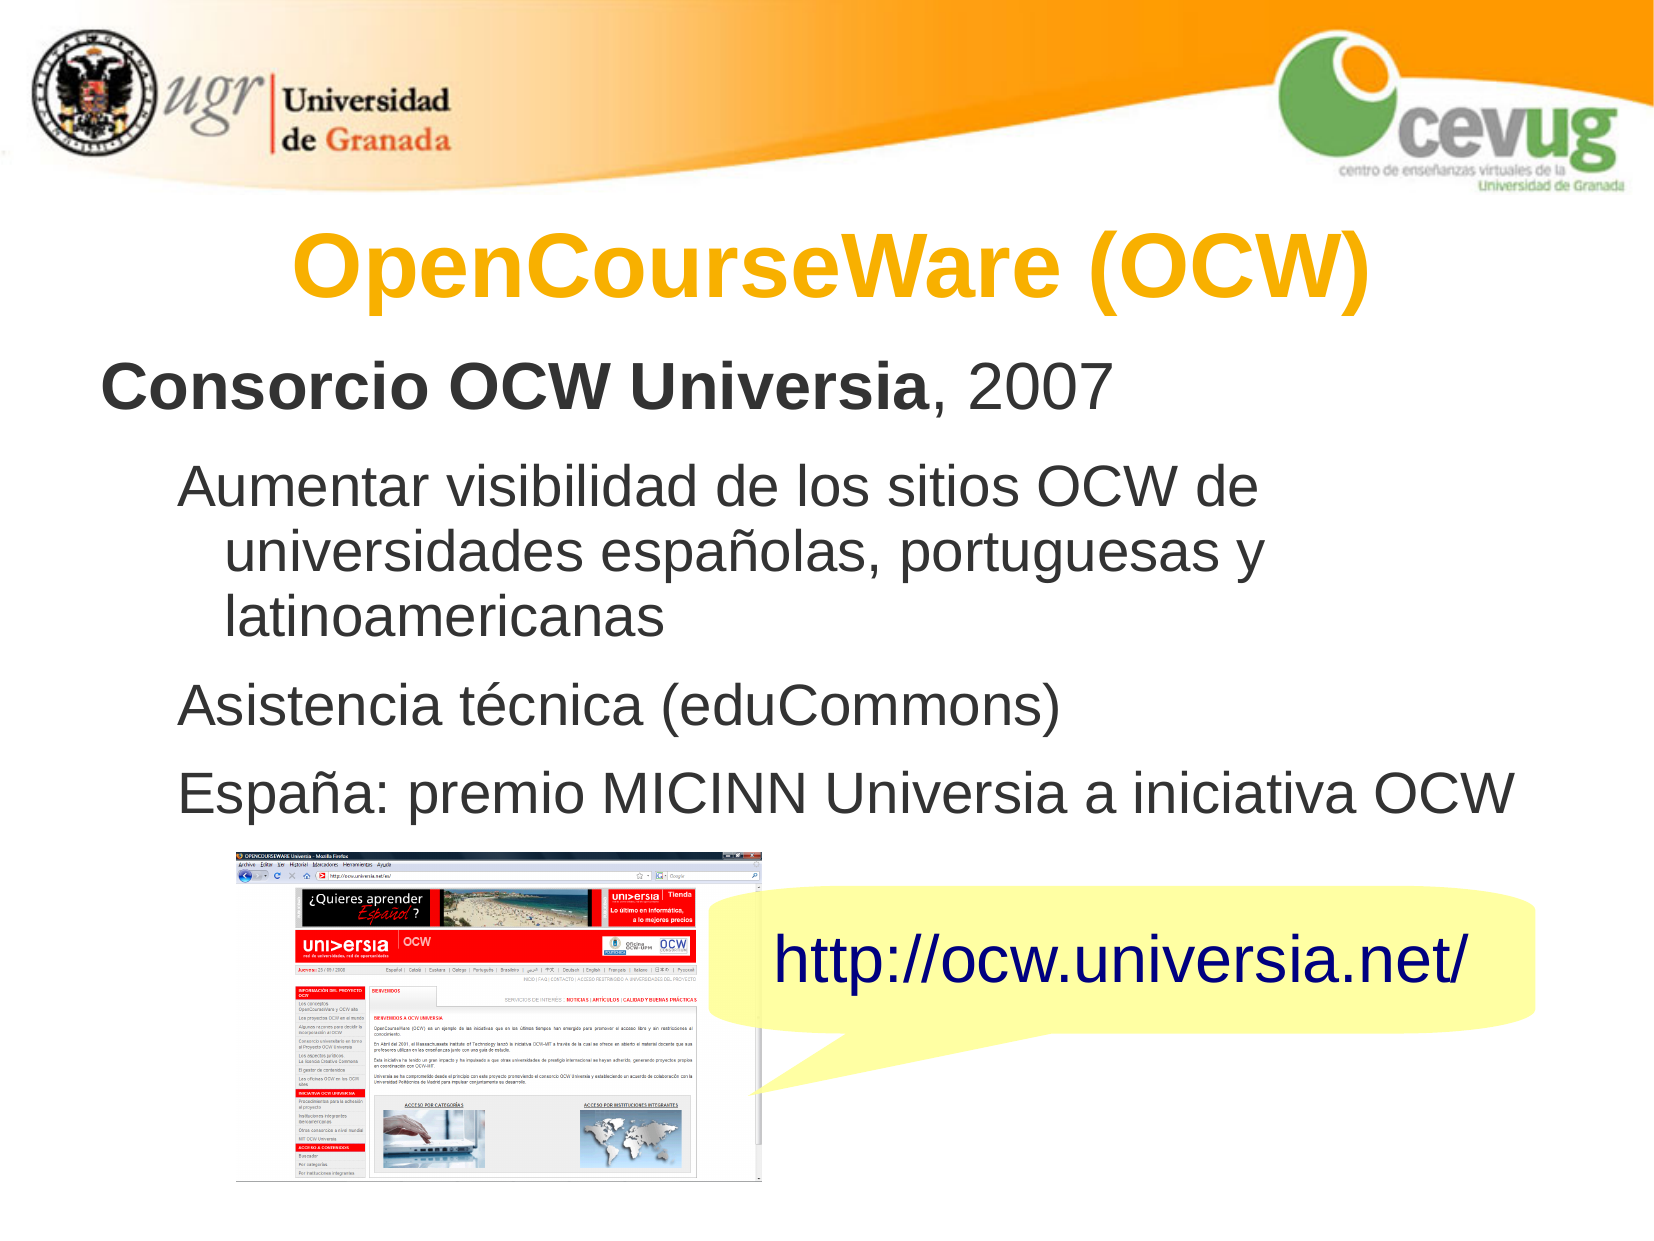

# OpenCourseWare (OCW)
Consorcio OCW Universia, 2007
Aumentar visibilidad de los sitios OCW de universidades españolas, portuguesas y latinoamericanas
Asistencia técnica (eduCommons)
España: premio MICINN Universia a iniciativa OCW
http://ocw.universia.net/